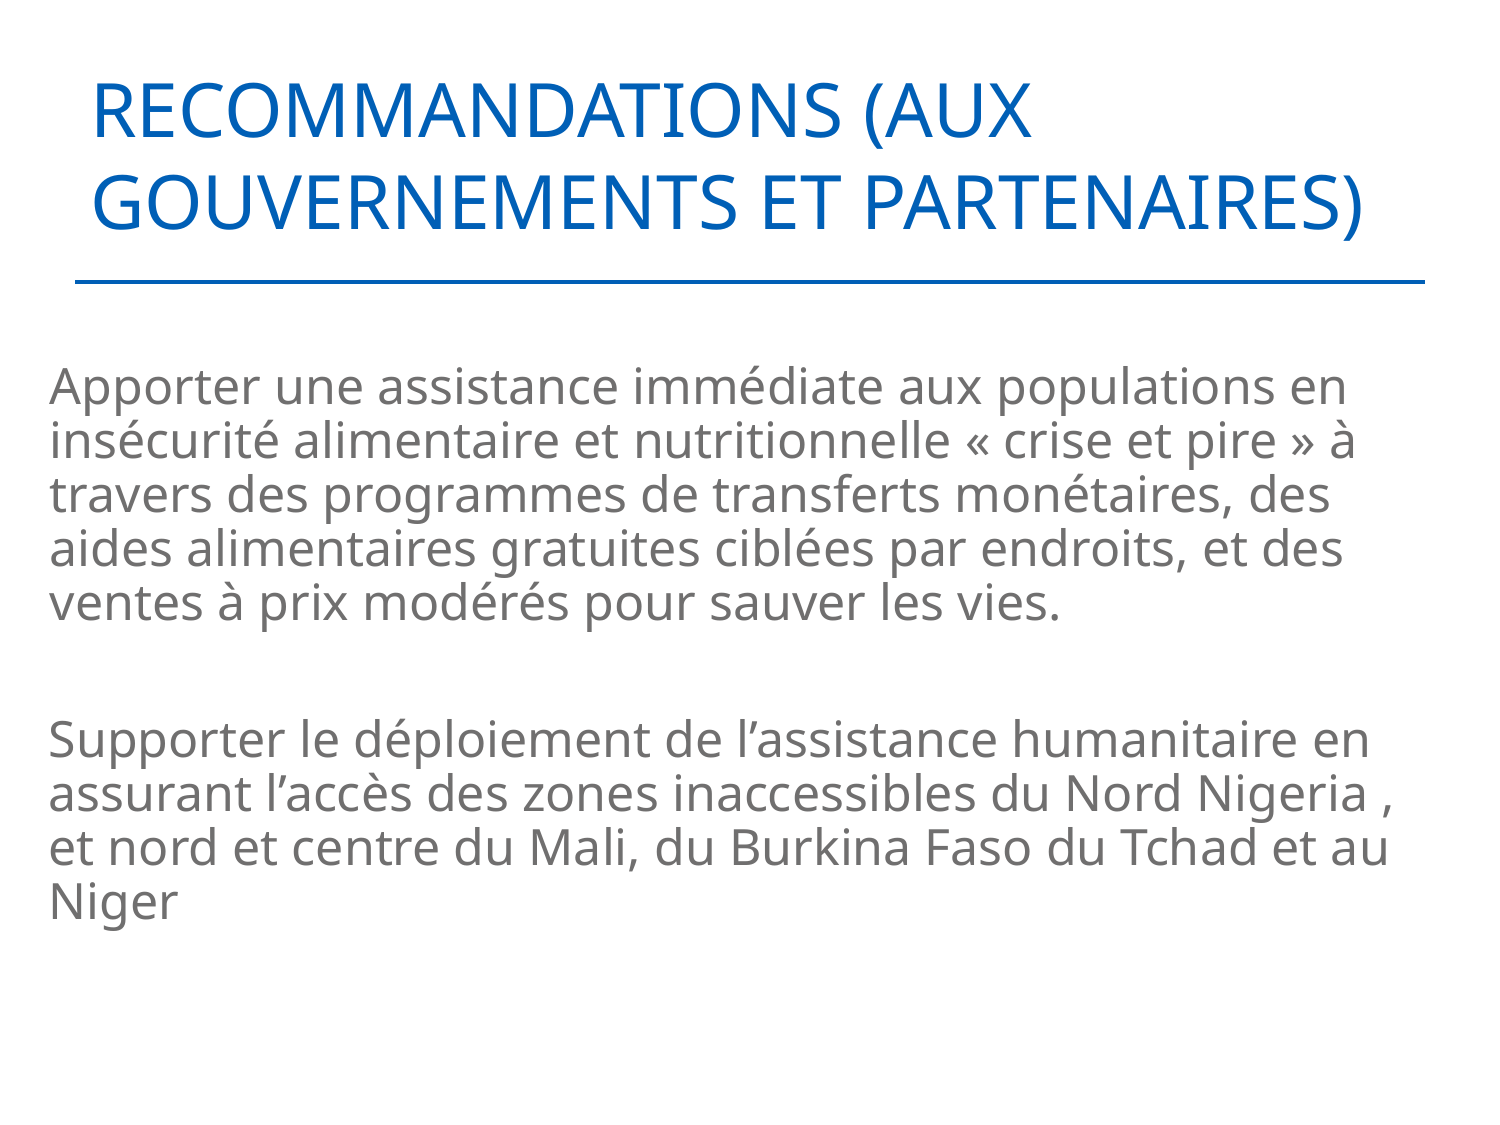

# Recommandations (aux gouvernements et partenaires)
Apporter une assistance immédiate aux populations en insécurité alimentaire et nutritionnelle « crise et pire » à travers des programmes de transferts monétaires, des aides alimentaires gratuites ciblées par endroits, et des ventes à prix modérés pour sauver les vies.
Supporter le déploiement de l’assistance humanitaire en assurant l’accès des zones inaccessibles du Nord Nigeria , et nord et centre du Mali, du Burkina Faso du Tchad et au Niger